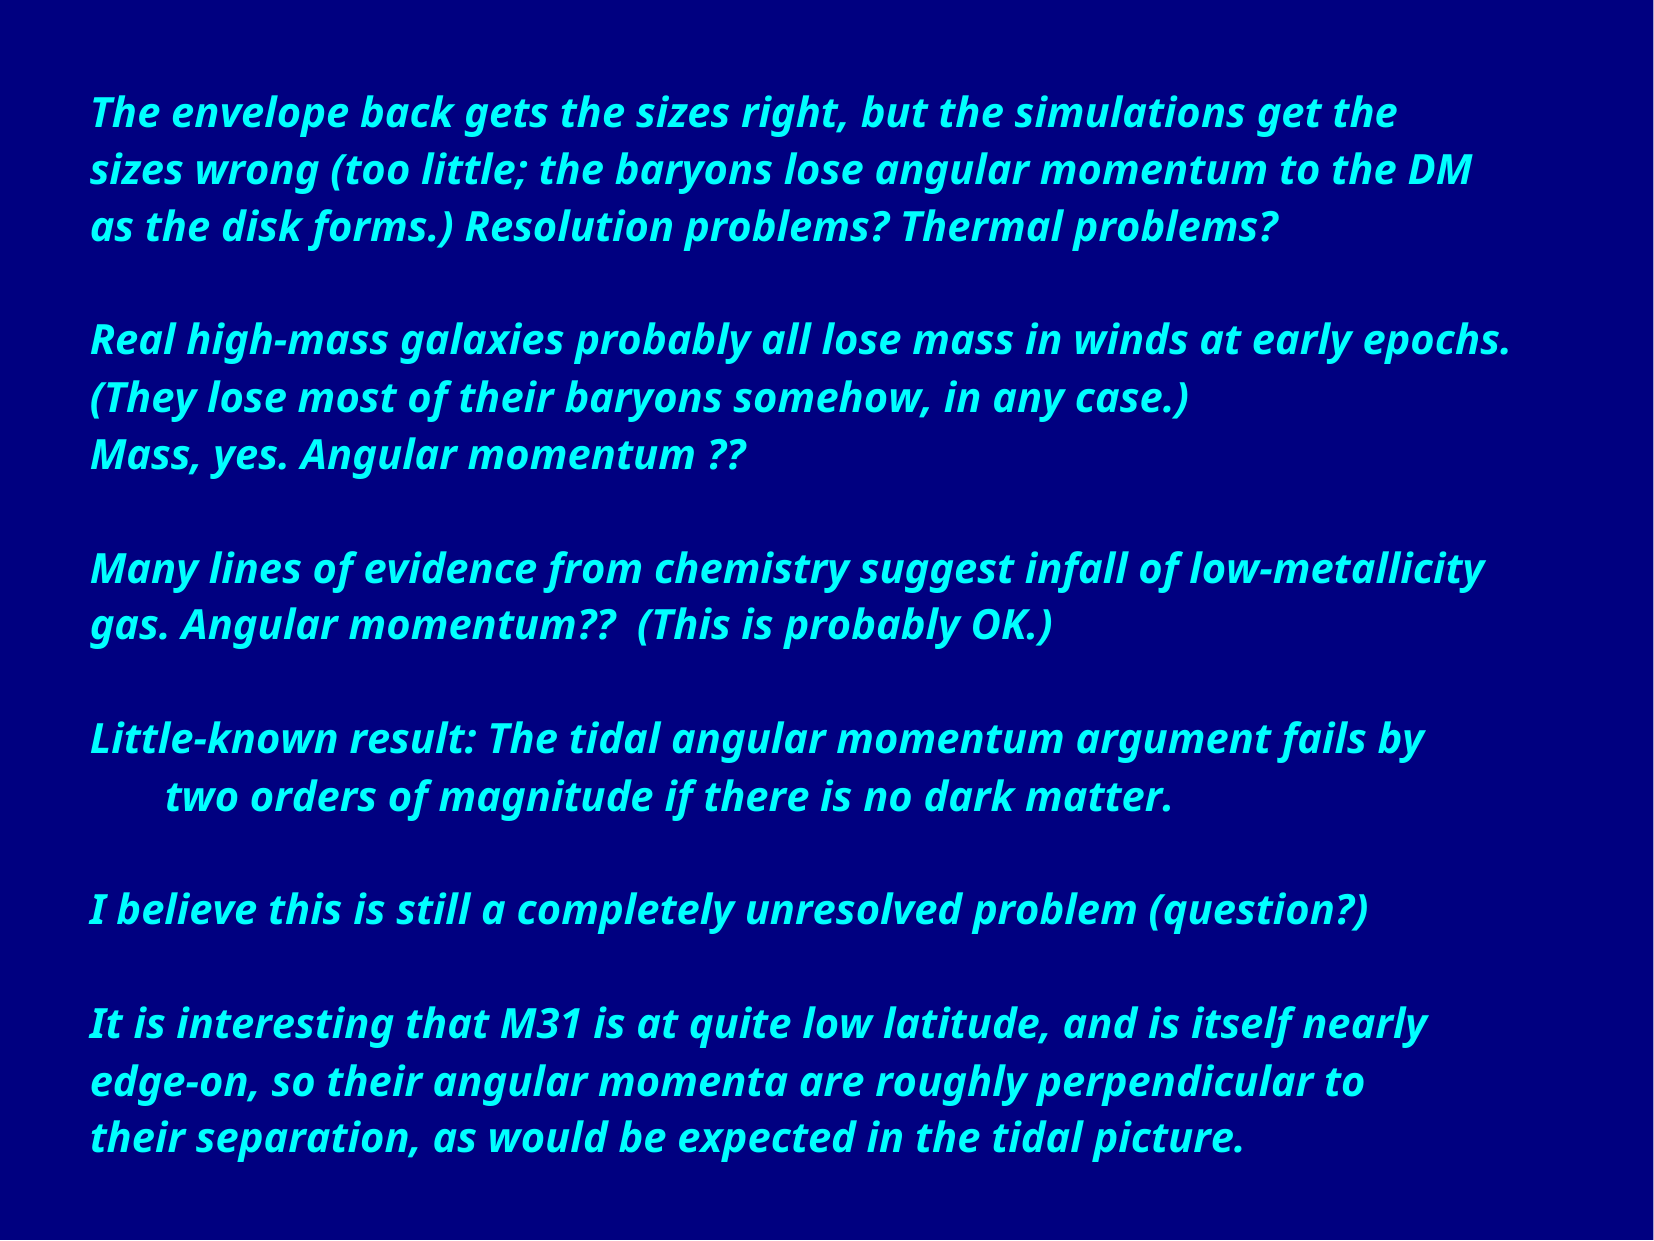

The envelope back gets the sizes right, but the simulations get the
sizes wrong (too little; the baryons lose angular momentum to the DM
as the disk forms.) Resolution problems? Thermal problems?
Real high-mass galaxies probably all lose mass in winds at early epochs.
(They lose most of their baryons somehow, in any case.)
Mass, yes. Angular momentum ??
Many lines of evidence from chemistry suggest infall of low-metallicity
gas. Angular momentum?? (This is probably OK.)
Little-known result: The tidal angular momentum argument fails by
	two orders of magnitude if there is no dark matter.
I believe this is still a completely unresolved problem (question?)
It is interesting that M31 is at quite low latitude, and is itself nearly
edge-on, so their angular momenta are roughly perpendicular to
their separation, as would be expected in the tidal picture.